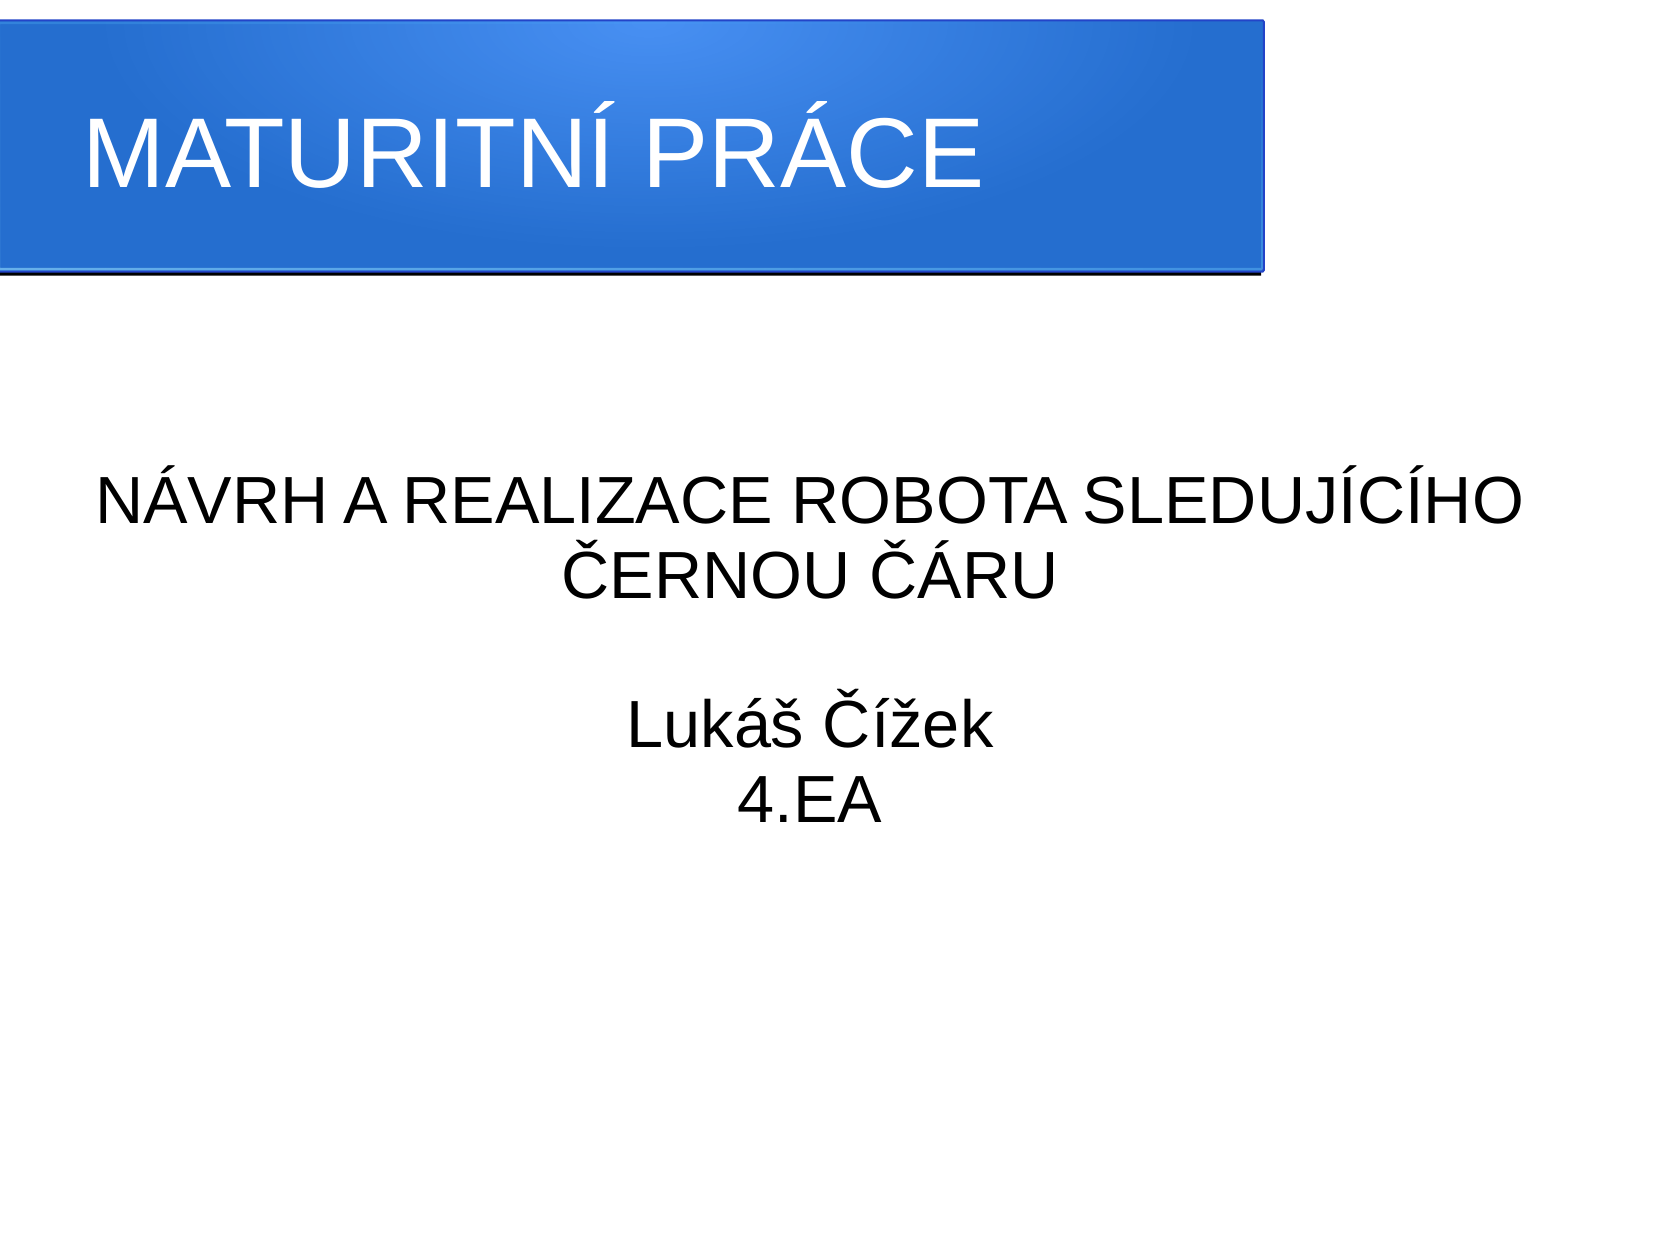

# MATURITNÍ PRÁCE
NÁVRH A REALIZACE ROBOTA SLEDUJÍCÍHO ČERNOU ČÁRU
Lukáš Čížek
4.EA